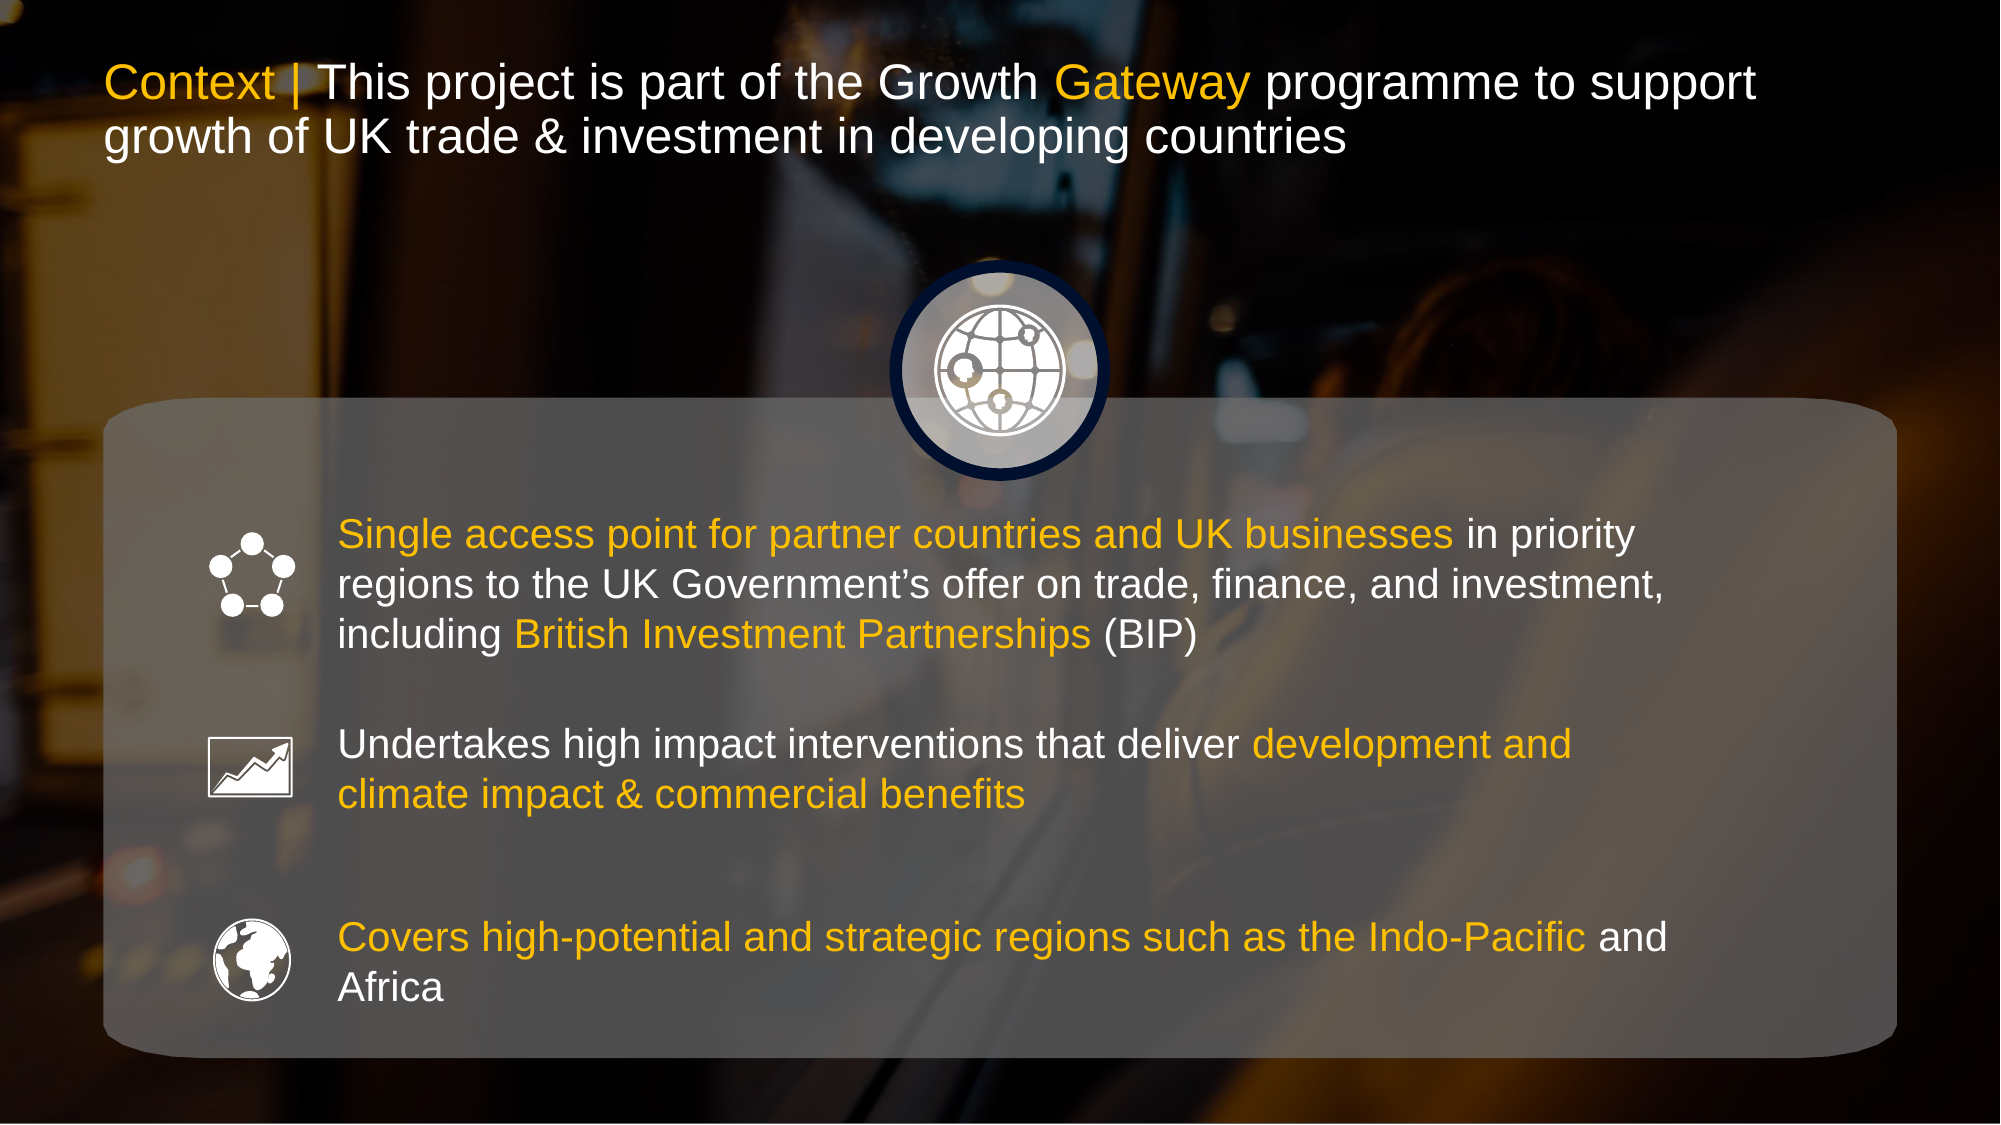

# Context | This project is part of the Growth Gateway programme to support growth of UK trade & investment in developing countries
Single access point for partner countries and UK businesses in priority regions to the UK Government’s offer on trade, finance, and investment, including British Investment Partnerships (BIP)
Undertakes high impact interventions that deliver development and climate impact & commercial benefits
Covers high-potential and strategic regions such as the Indo-Pacific and Africa